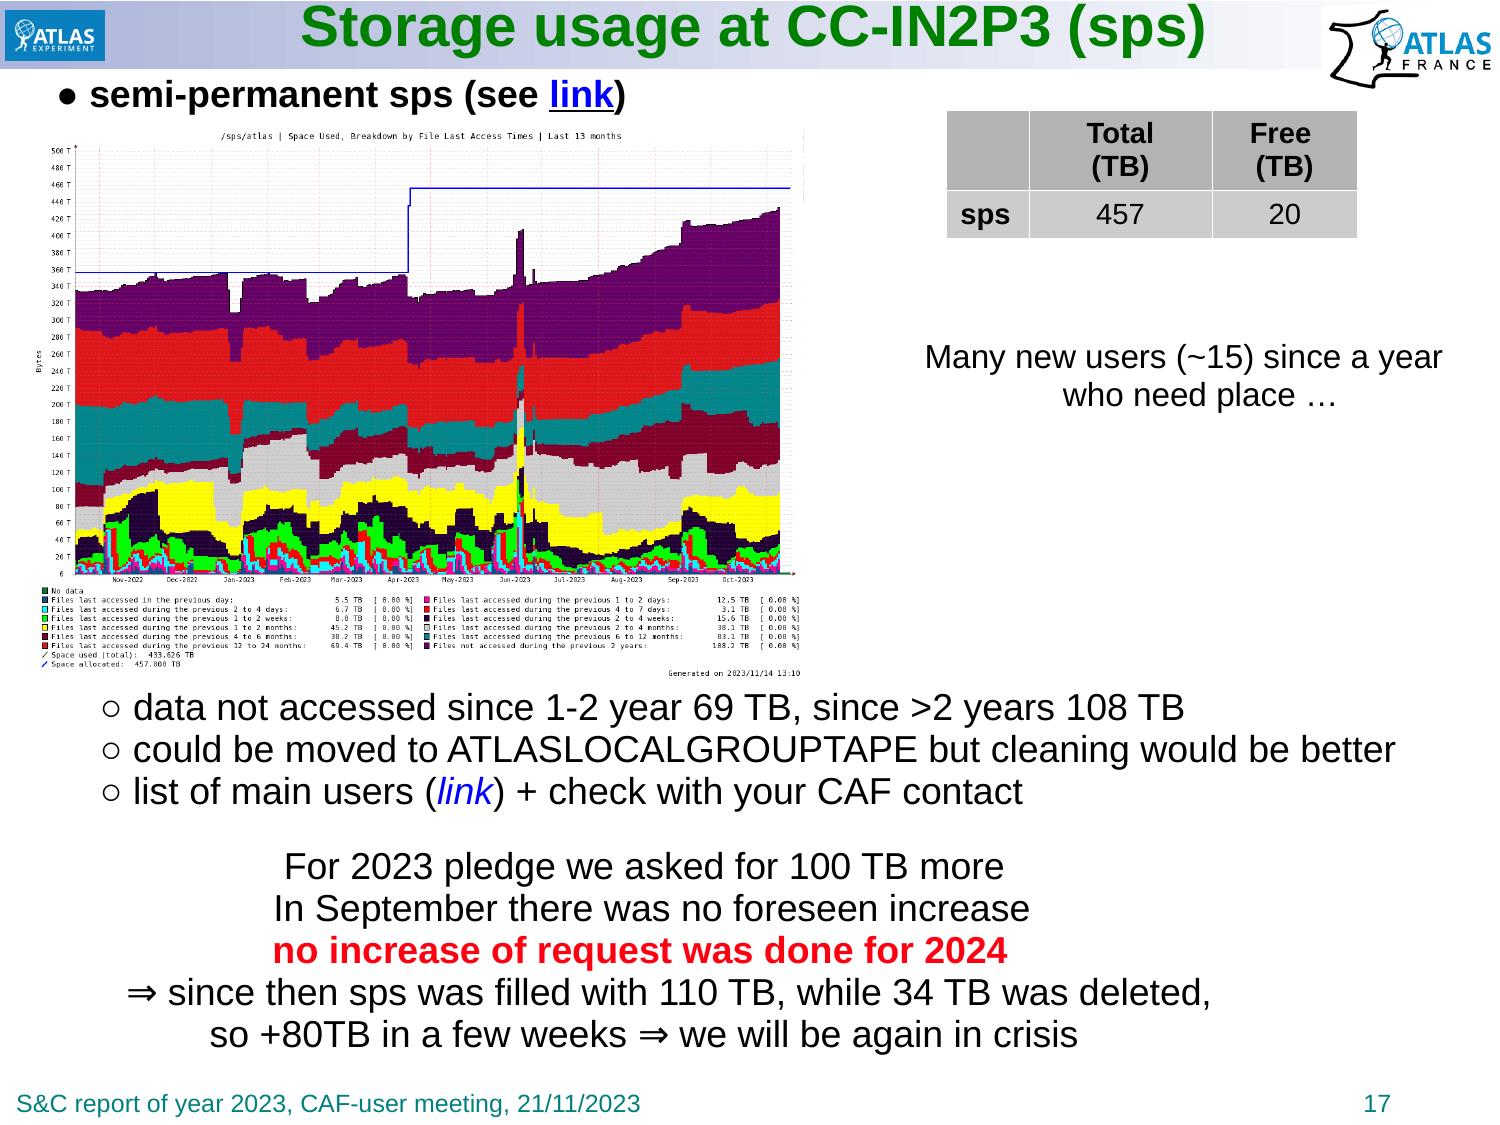

Storage usage at CC-IN2P3 (sps)
● semi-permanent sps (see link)
| | Total (TB) | Free (TB) |
| --- | --- | --- |
| sps | 457 | 20 |
Many new users (~15) since a year who need place …
 ○ data not accessed since 1-2 year 69 TB, since >2 years 108 TB
 ○ could be moved to ATLASLOCALGROUPTAPE but cleaning would be better
 ○ list of main users (link) + check with your CAF contact
 For 2023 pledge we asked for 100 TB more
 In September there was no foreseen increase
 no increase of request was done for 2024
 ⇒ since then sps was filled with 110 TB, while 34 TB was deleted,
 so +80TB in a few weeks ⇒ we will be again in crisis